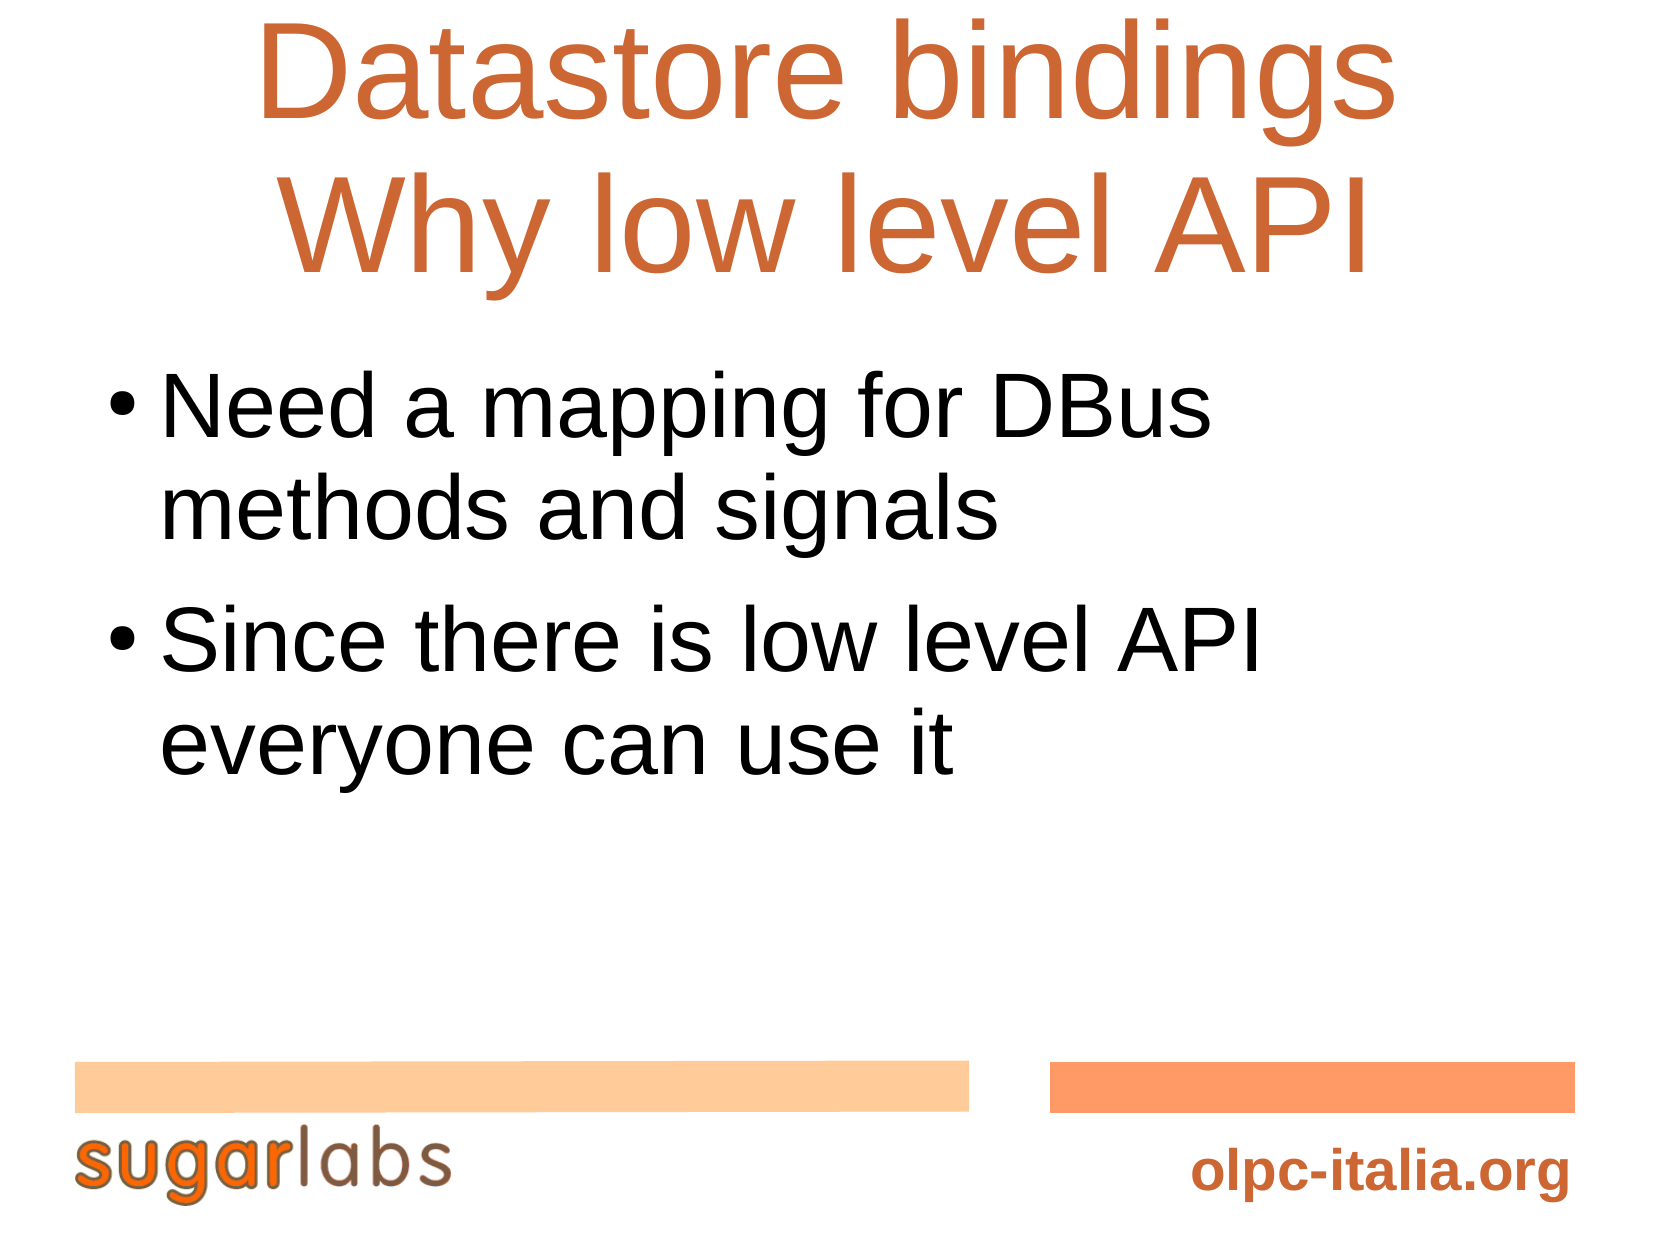

# Datastore bindings Why low level API
Need a mapping for DBus methods and signals
Since there is low level API everyone can use it